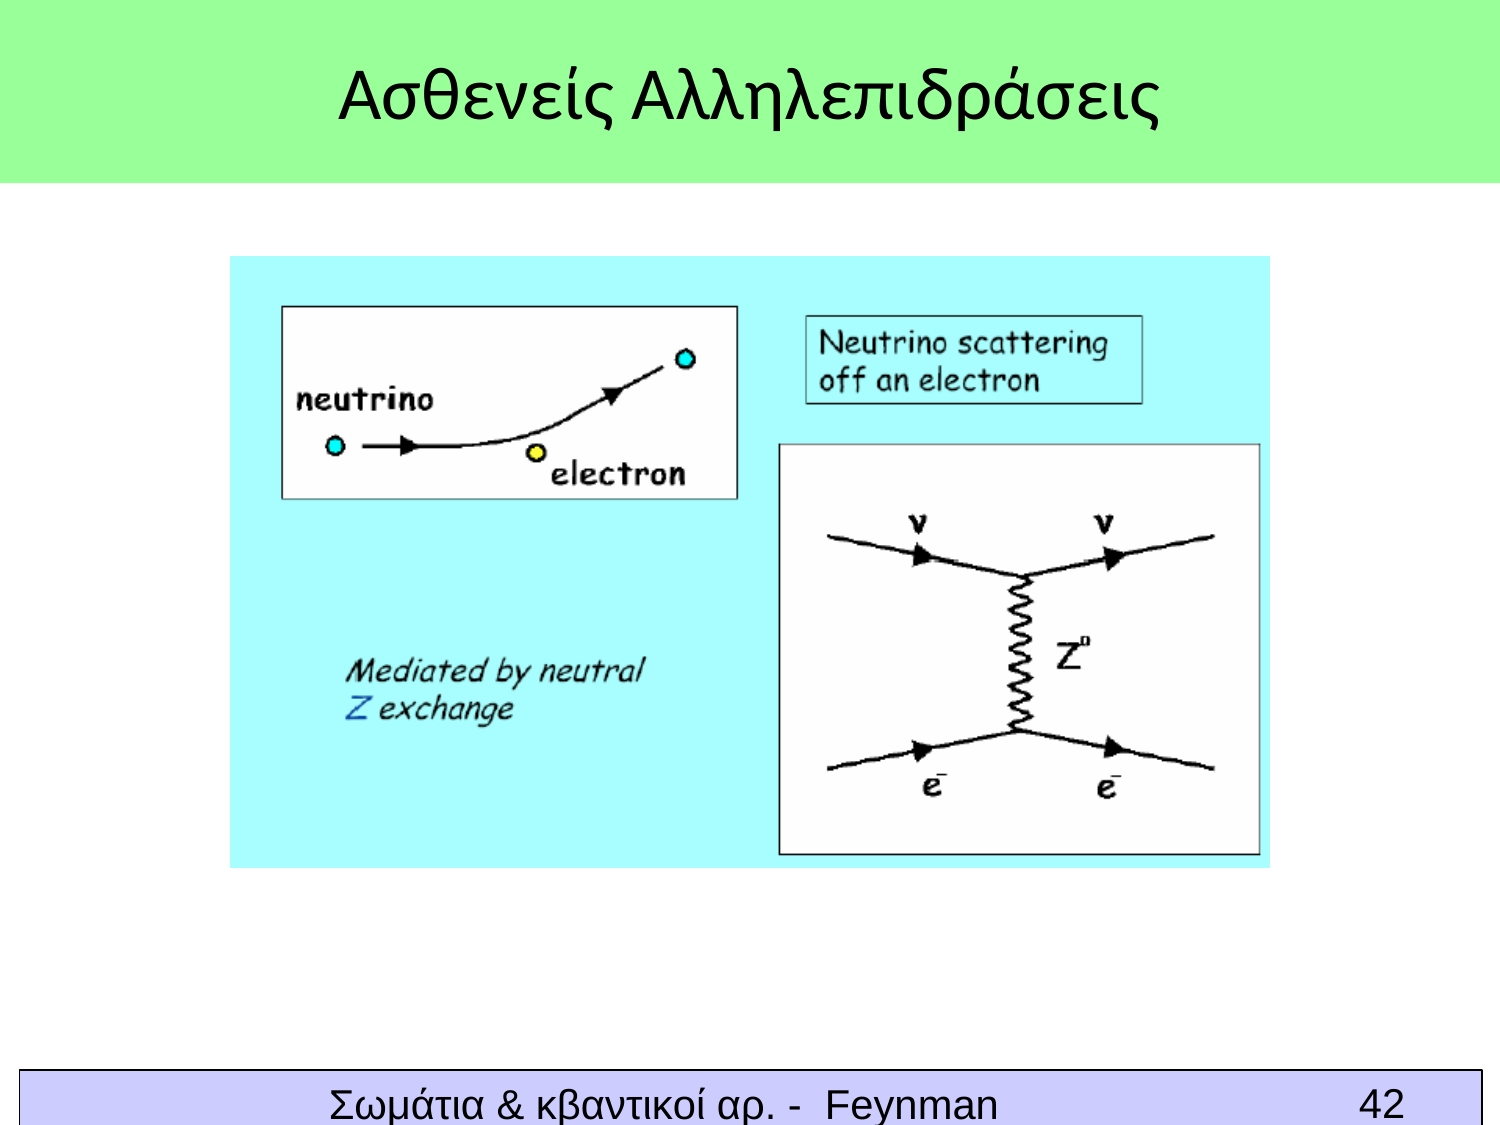

Ασθενείς Αλληλεπιδράσεις
42
Σωμάτια & κβαντικοί αρ. - Feynman